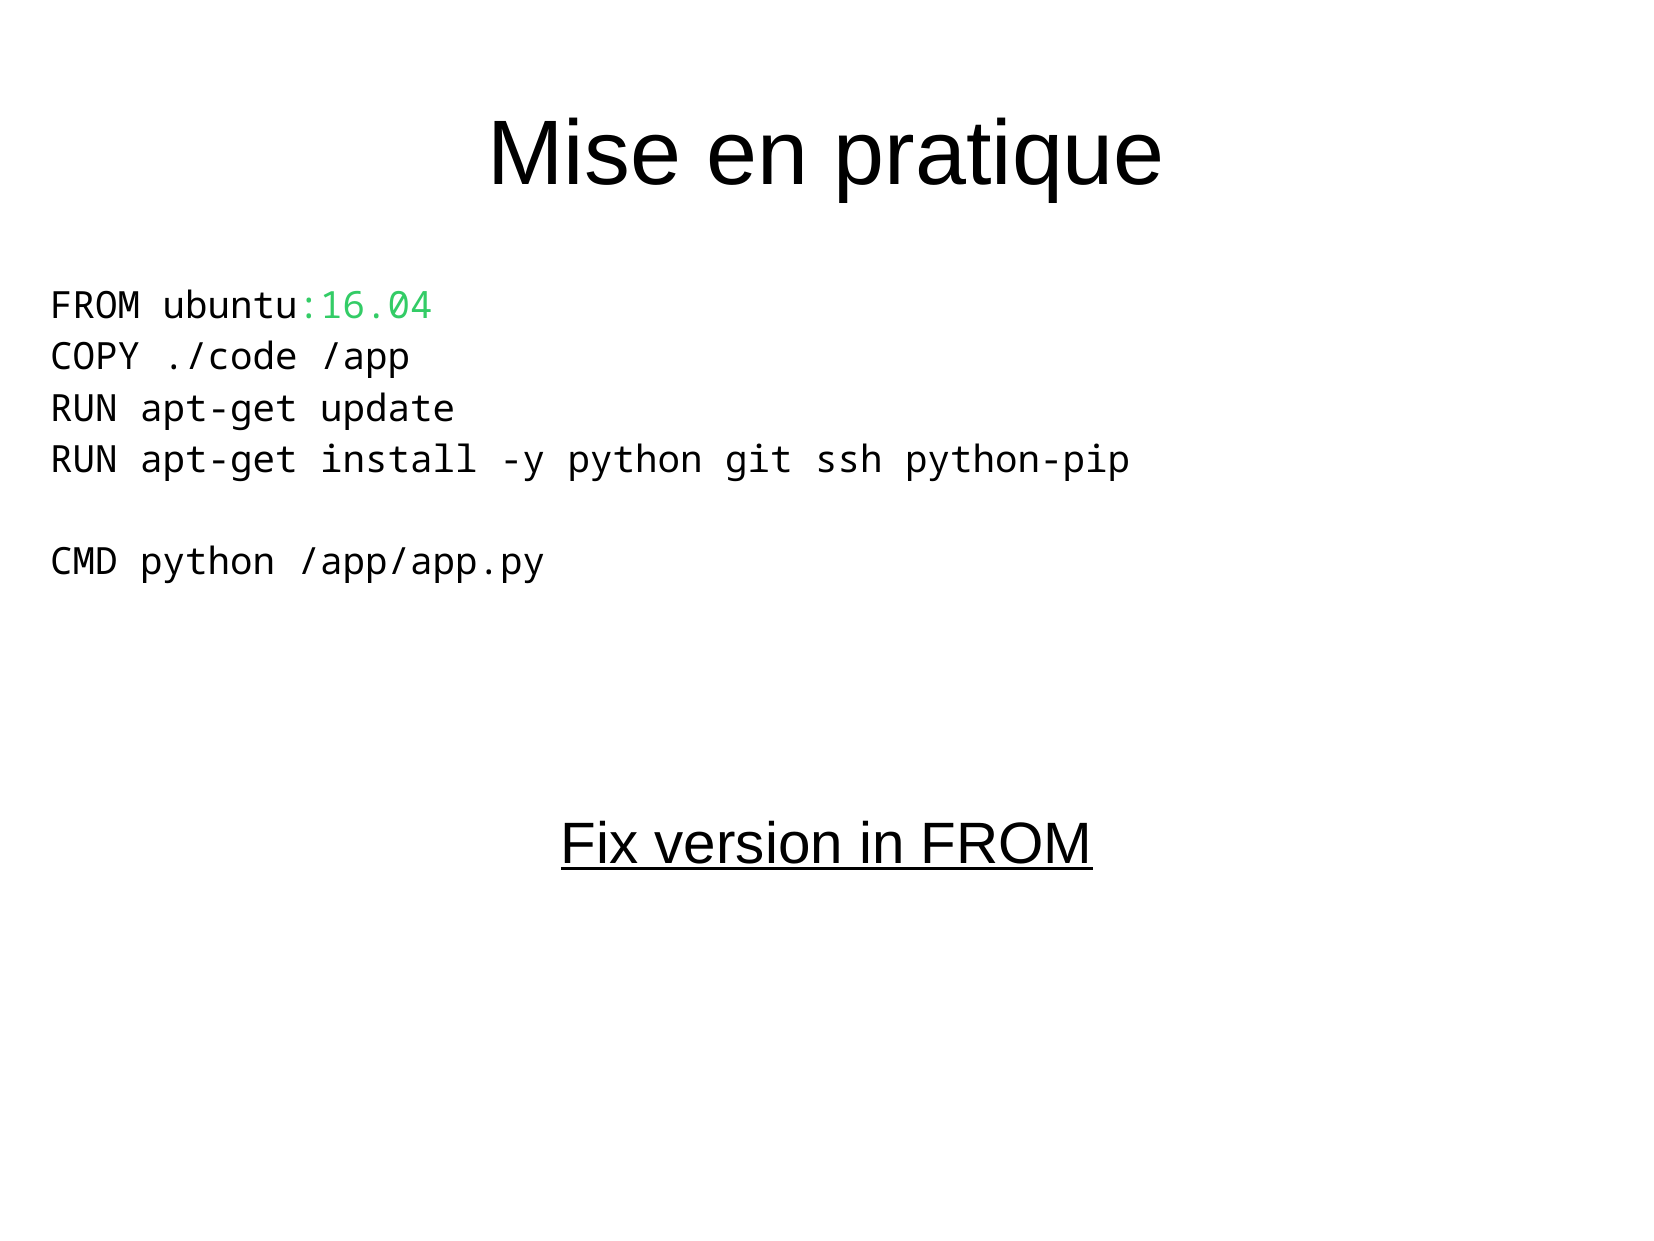

# Mise en pratique
FROM ubuntu:16.04
COPY ./code /app
RUN apt-get update
RUN apt-get install -y python git ssh python-pip
CMD python /app/app.py
Fix version in FROM